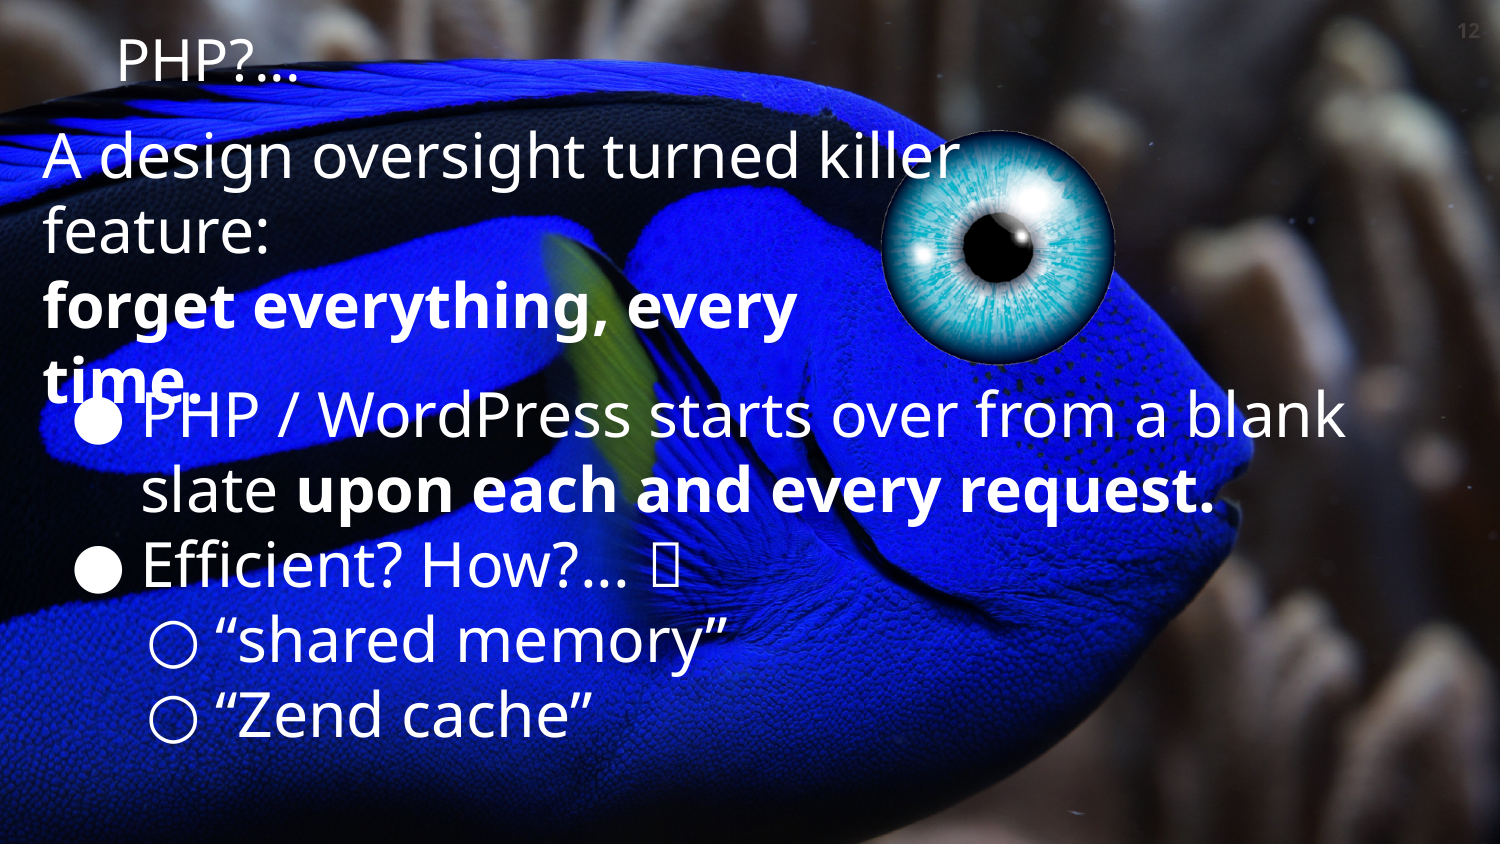

# PHP?...
A design oversight turned killer feature:
forget everything, every time.
PHP / WordPress starts over from a blank slate upon each and every request.
Efficient? How?... 🤔
“shared memory”
“Zend cache”